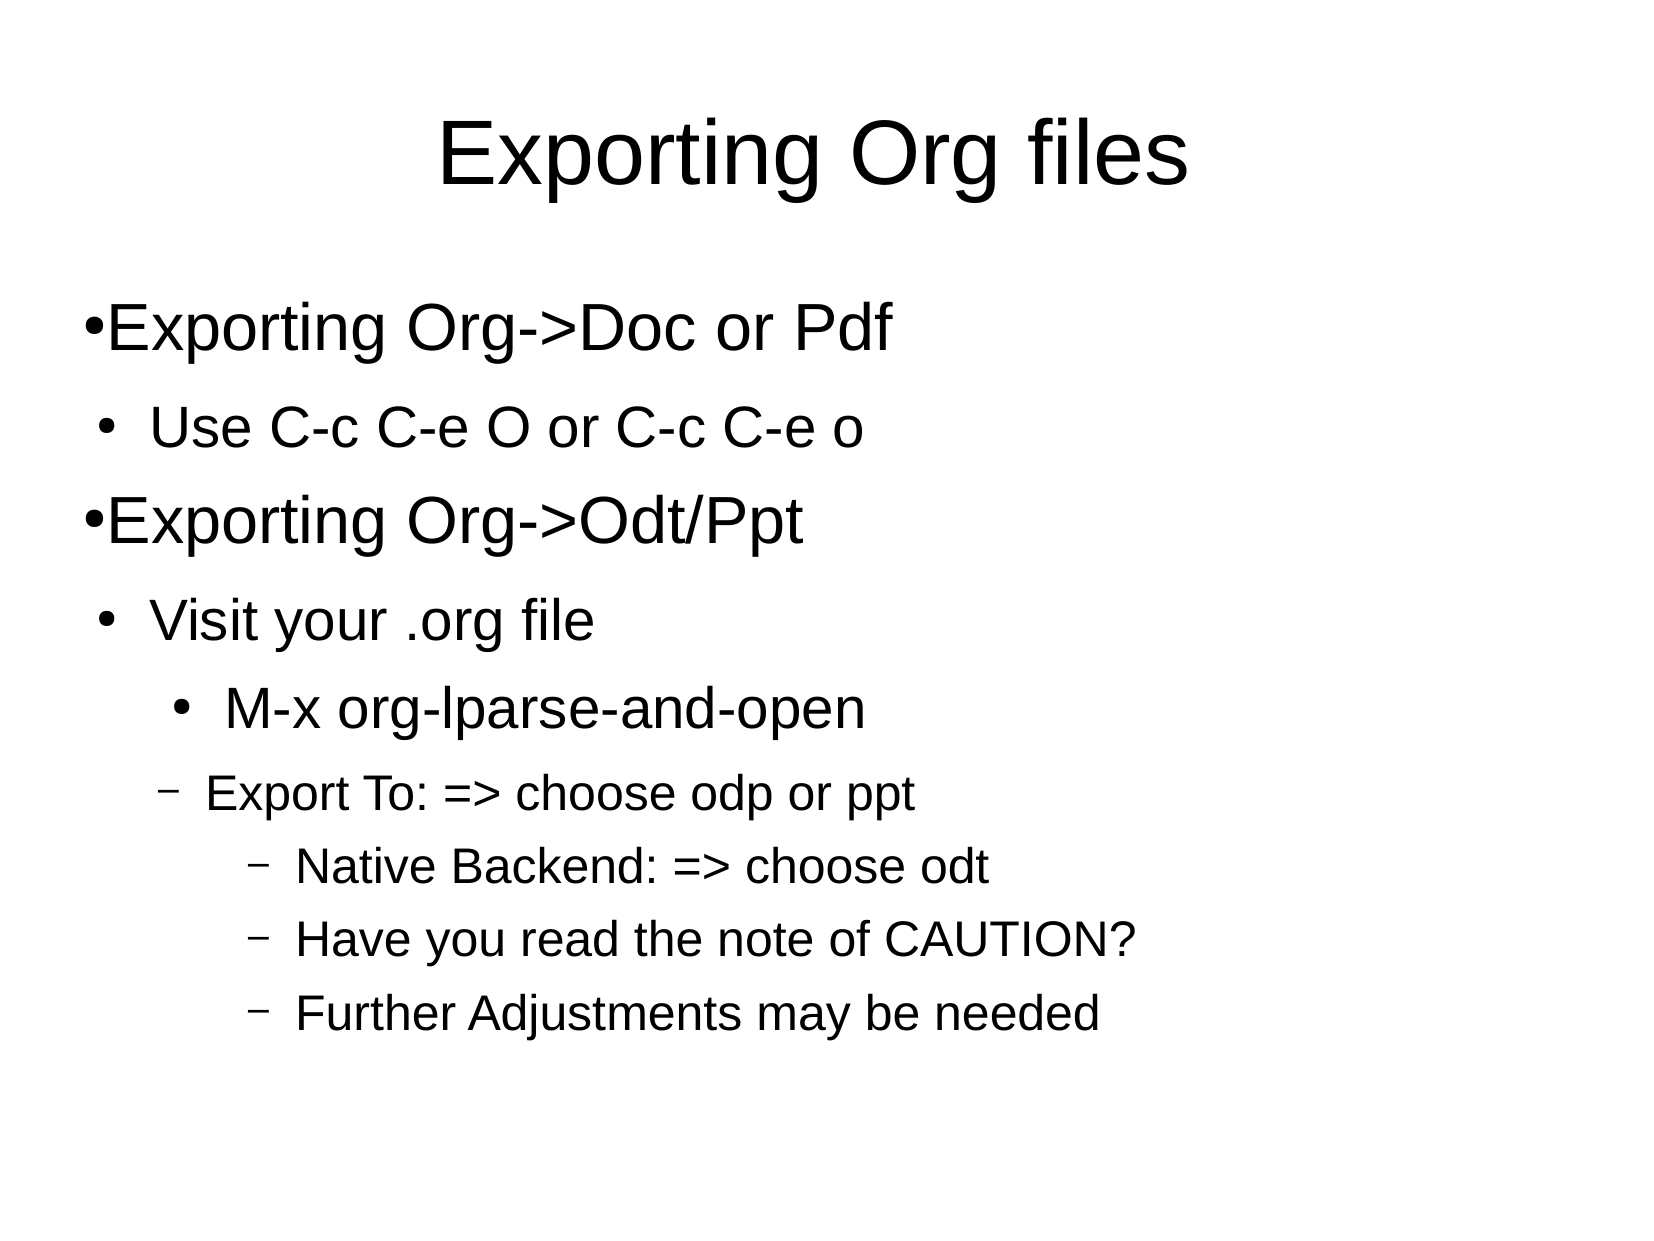

# Exporting Org files
Exporting Org->Doc or Pdf
Use C-c C-e O or C-c C-e o
Exporting Org->Odt/Ppt
Visit your .org file
M-x org-lparse-and-open
Export To: => choose odp or ppt
Native Backend: => choose odt
Have you read the note of CAUTION?
Further Adjustments may be needed